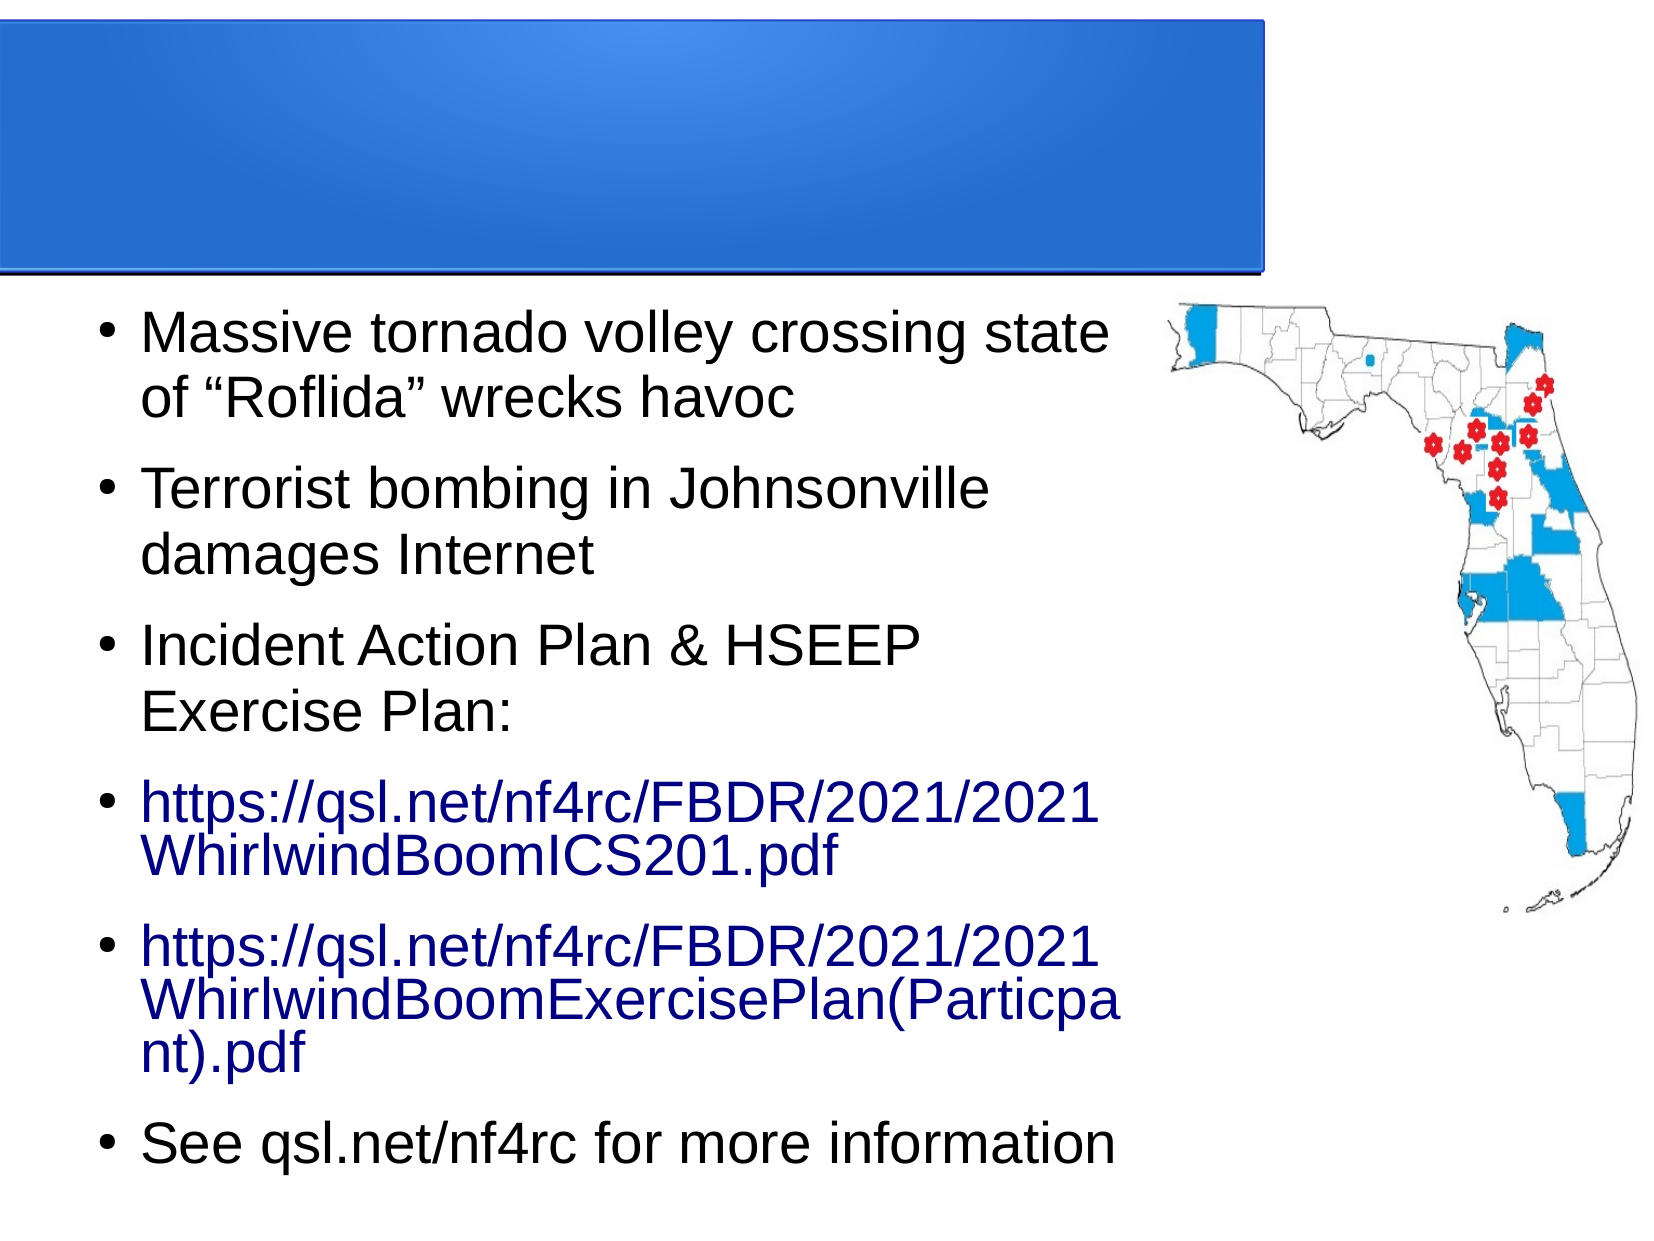

#
Massive tornado volley crossing state of “Roflida” wrecks havoc
Terrorist bombing in Johnsonville damages Internet
Incident Action Plan & HSEEP Exercise Plan:
https://qsl.net/nf4rc/FBDR/2021/2021WhirlwindBoomICS201.pdf
https://qsl.net/nf4rc/FBDR/2021/2021WhirlwindBoomExercisePlan(Particpant).pdf
See qsl.net/nf4rc for more information